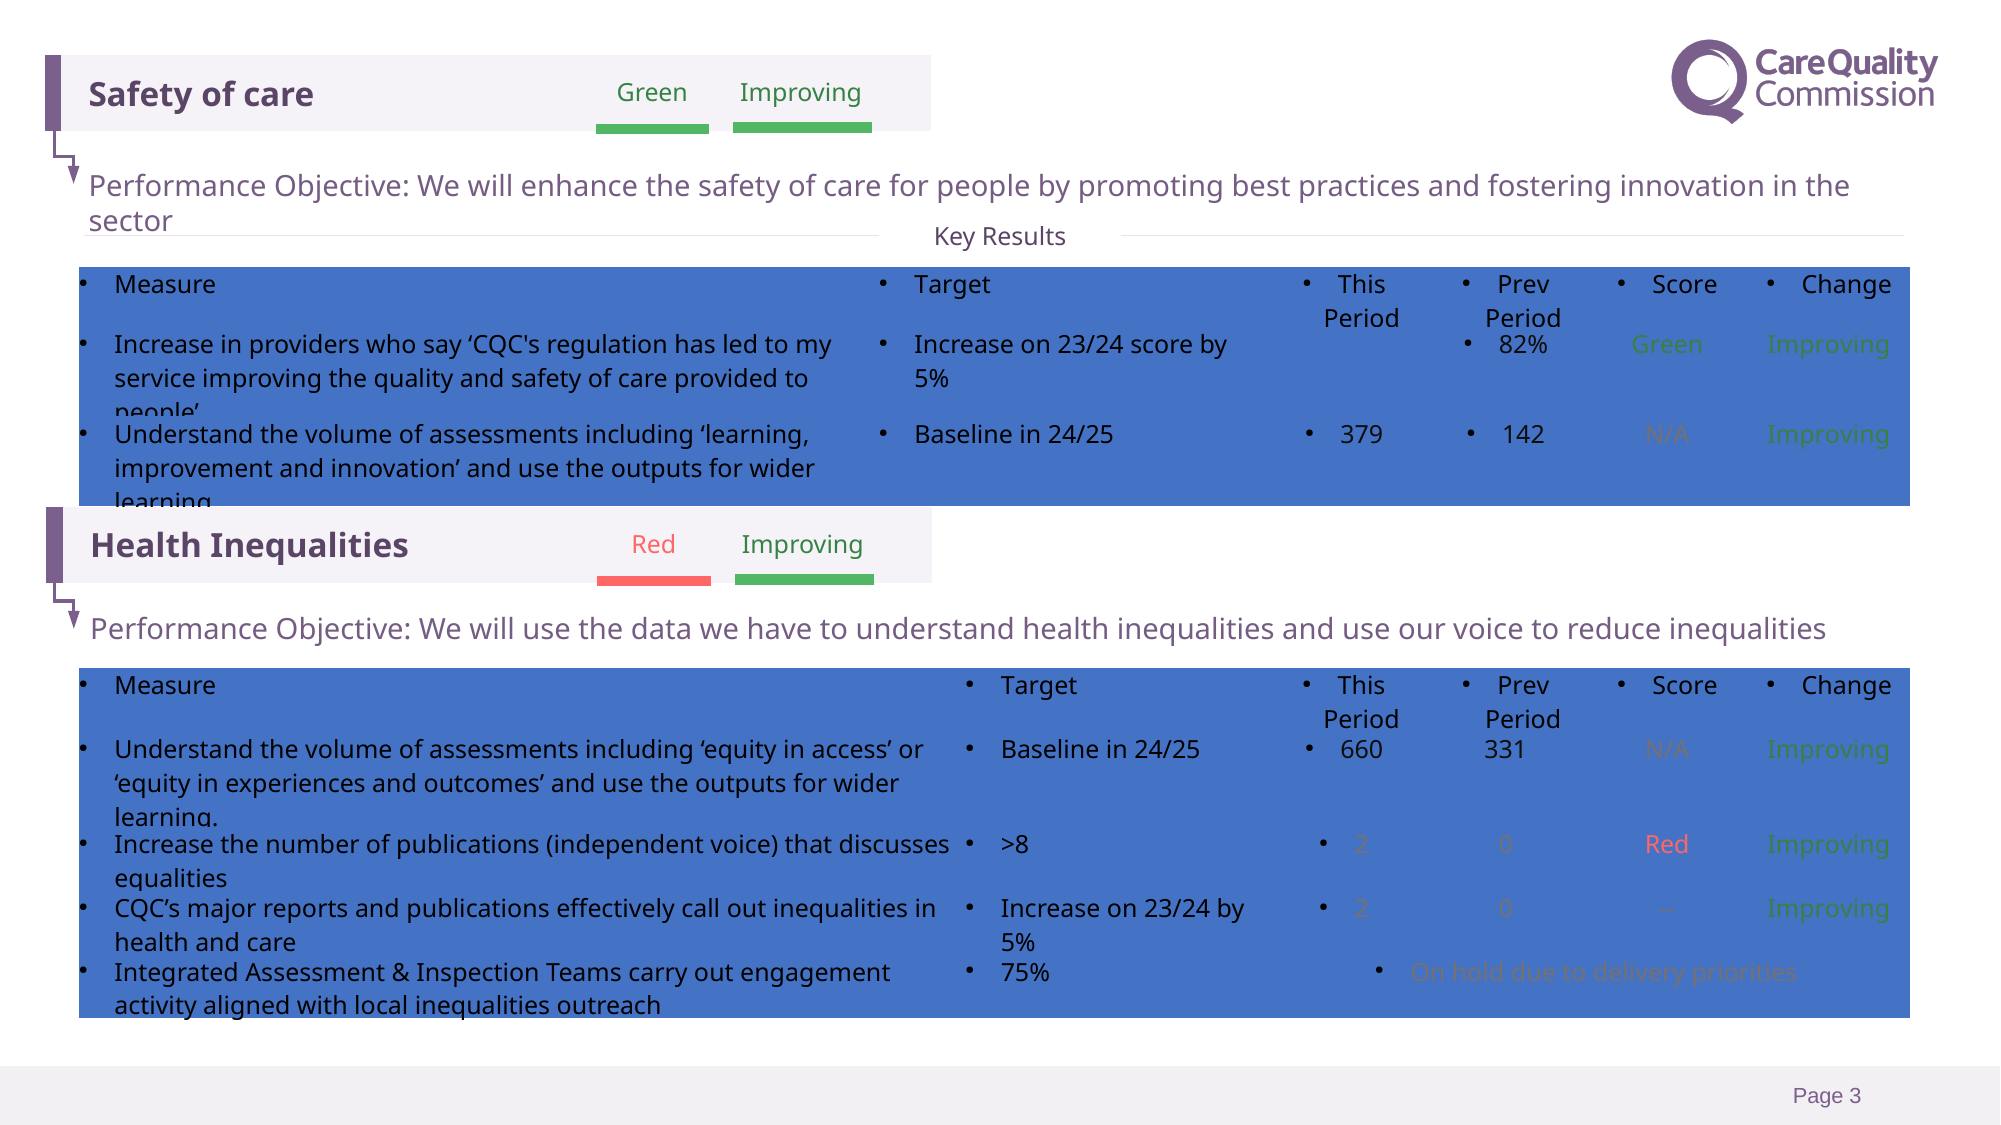

Safety of care
Green
Improving
# Performance Objective: We will enhance the safety of care for people by promoting best practices and fostering innovation in the sector
Key Results
| Measure | Target | This Period | Prev Period | Score | Change |
| --- | --- | --- | --- | --- | --- |
| Increase in providers who say ‘CQC's regulation has led to my service improving the quality and safety of care provided to people’ | Increase on 23/24 score by 5% | | 82% | Green | Improving |
| Understand the volume of assessments including ‘learning, improvement and innovation’ and use the outputs for wider learning | Baseline in 24/25 | 379 | 142 | N/A | Improving |
Health Inequalities
Red
Improving
Performance Objective: We will use the data we have to understand health inequalities and use our voice to reduce inequalities
| Measure | Target | This Period | Prev Period | Score | Change |
| --- | --- | --- | --- | --- | --- |
| Understand the volume of assessments including ‘equity in access’ or ‘equity in experiences and outcomes’ and use the outputs for wider learning. | Baseline in 24/25 | 660 | 331 | N/A | Improving |
| Increase the number of publications (independent voice) that discusses equalities | >8 | 2 | 0 | Red | Improving |
| CQC’s major reports and publications effectively call out inequalities in health and care | Increase on 23/24 by 5% | 2 | 0 | -- | Improving |
| Integrated Assessment & Inspection Teams carry out engagement activity aligned with local inequalities outreach | 75% | On hold due to delivery priorities | | | |
Page 3